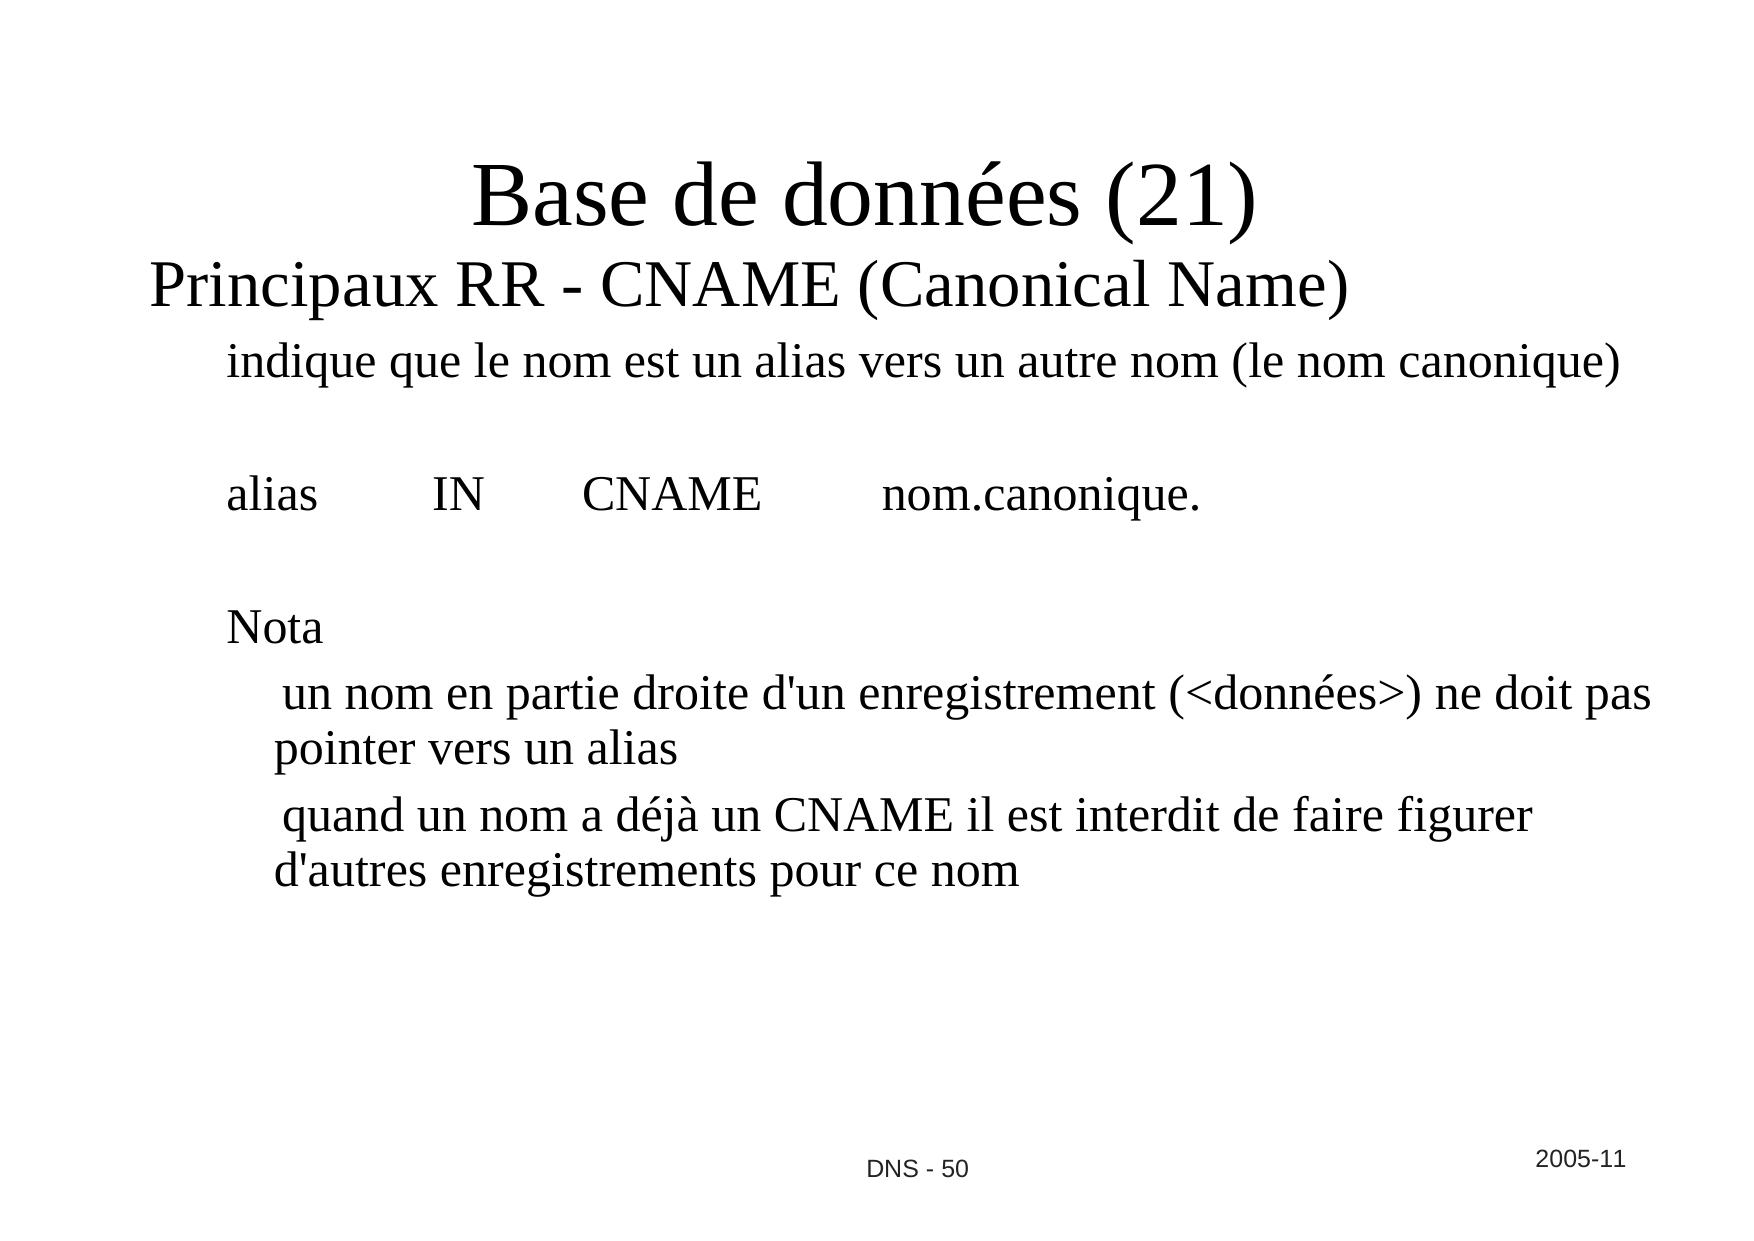

# Base de données (21)
Principaux RR - CNAME (Canonical Name)
indique que le nom est un alias vers un autre nom (le nom canonique)
alias	IN	CNAME	nom.canonique.
Nota
	un nom en partie droite d'un enregistrement (<données>) ne doit pas pointer vers un alias
	quand un nom a déjà un CNAME il est interdit de faire figurer d'autres enregistrements pour ce nom